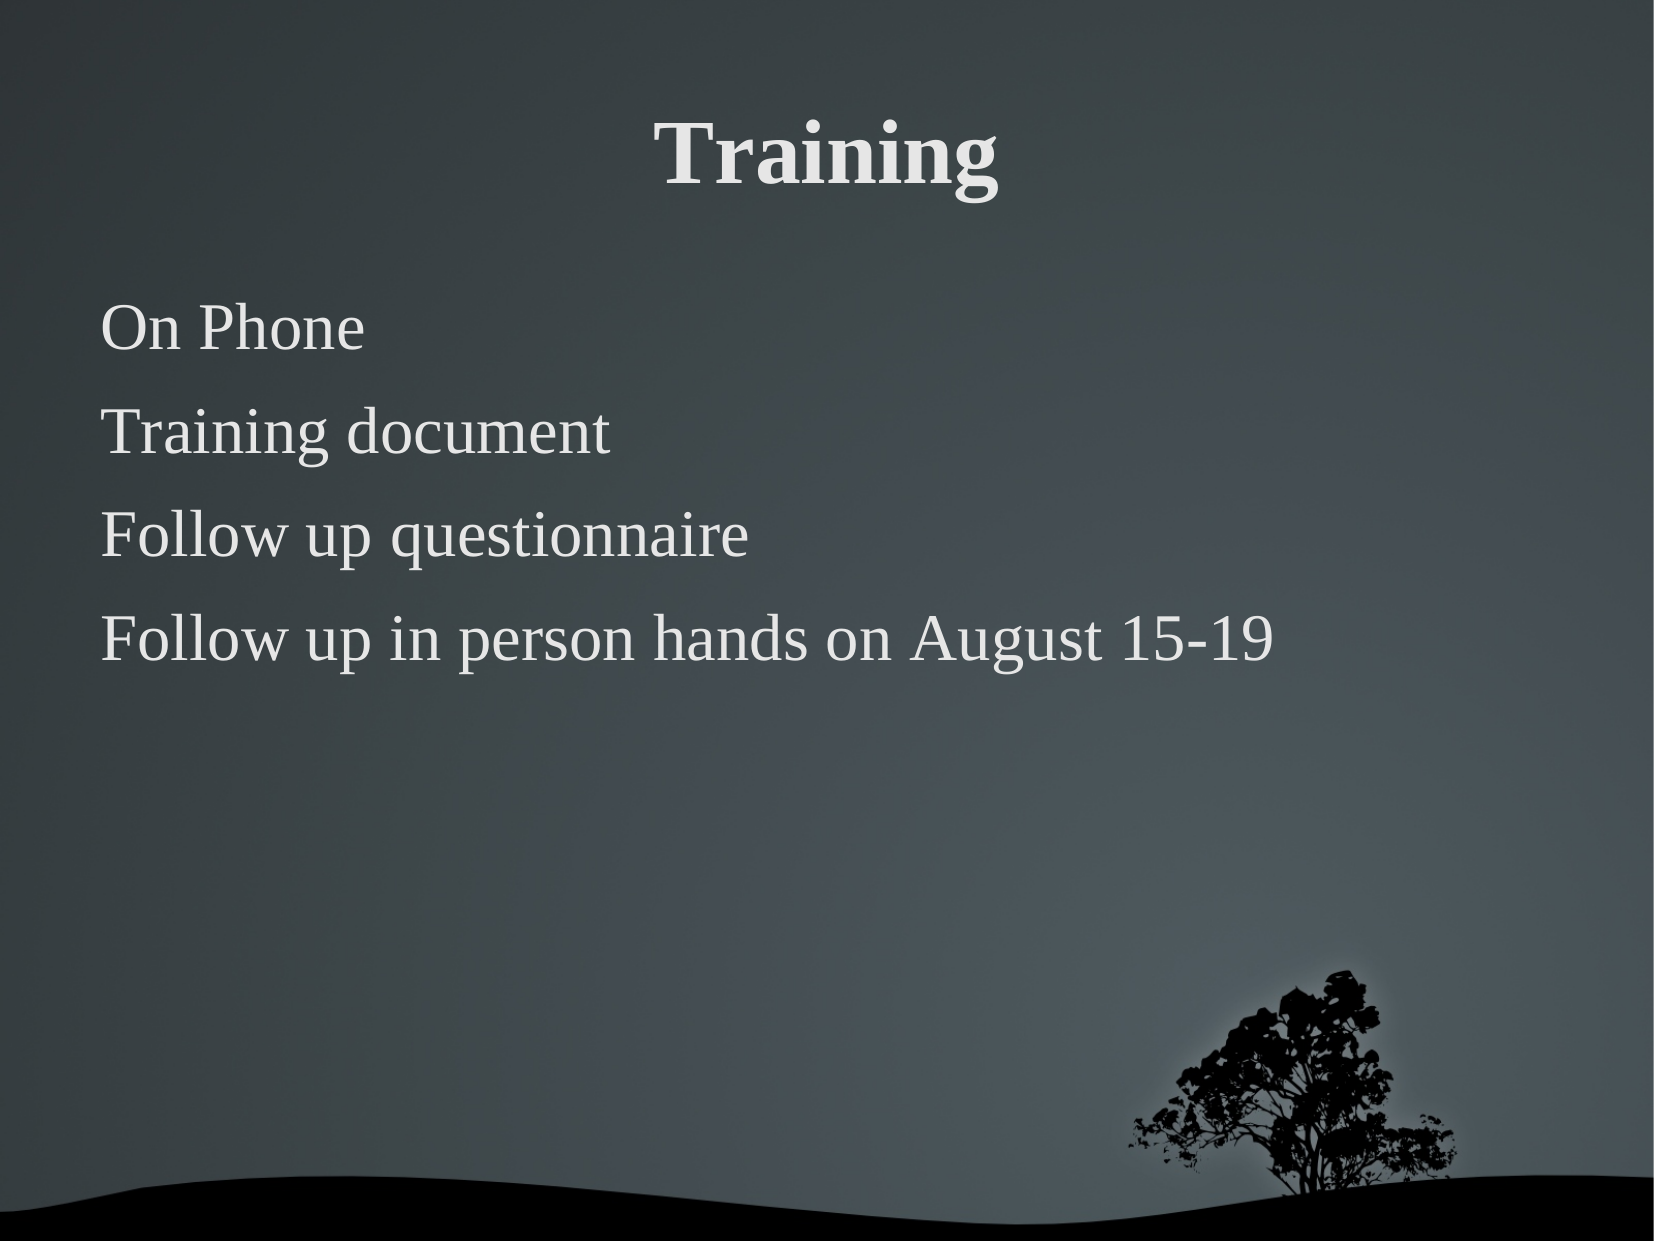

# Training
On Phone
Training document
Follow up questionnaire
Follow up in person hands on August 15-19